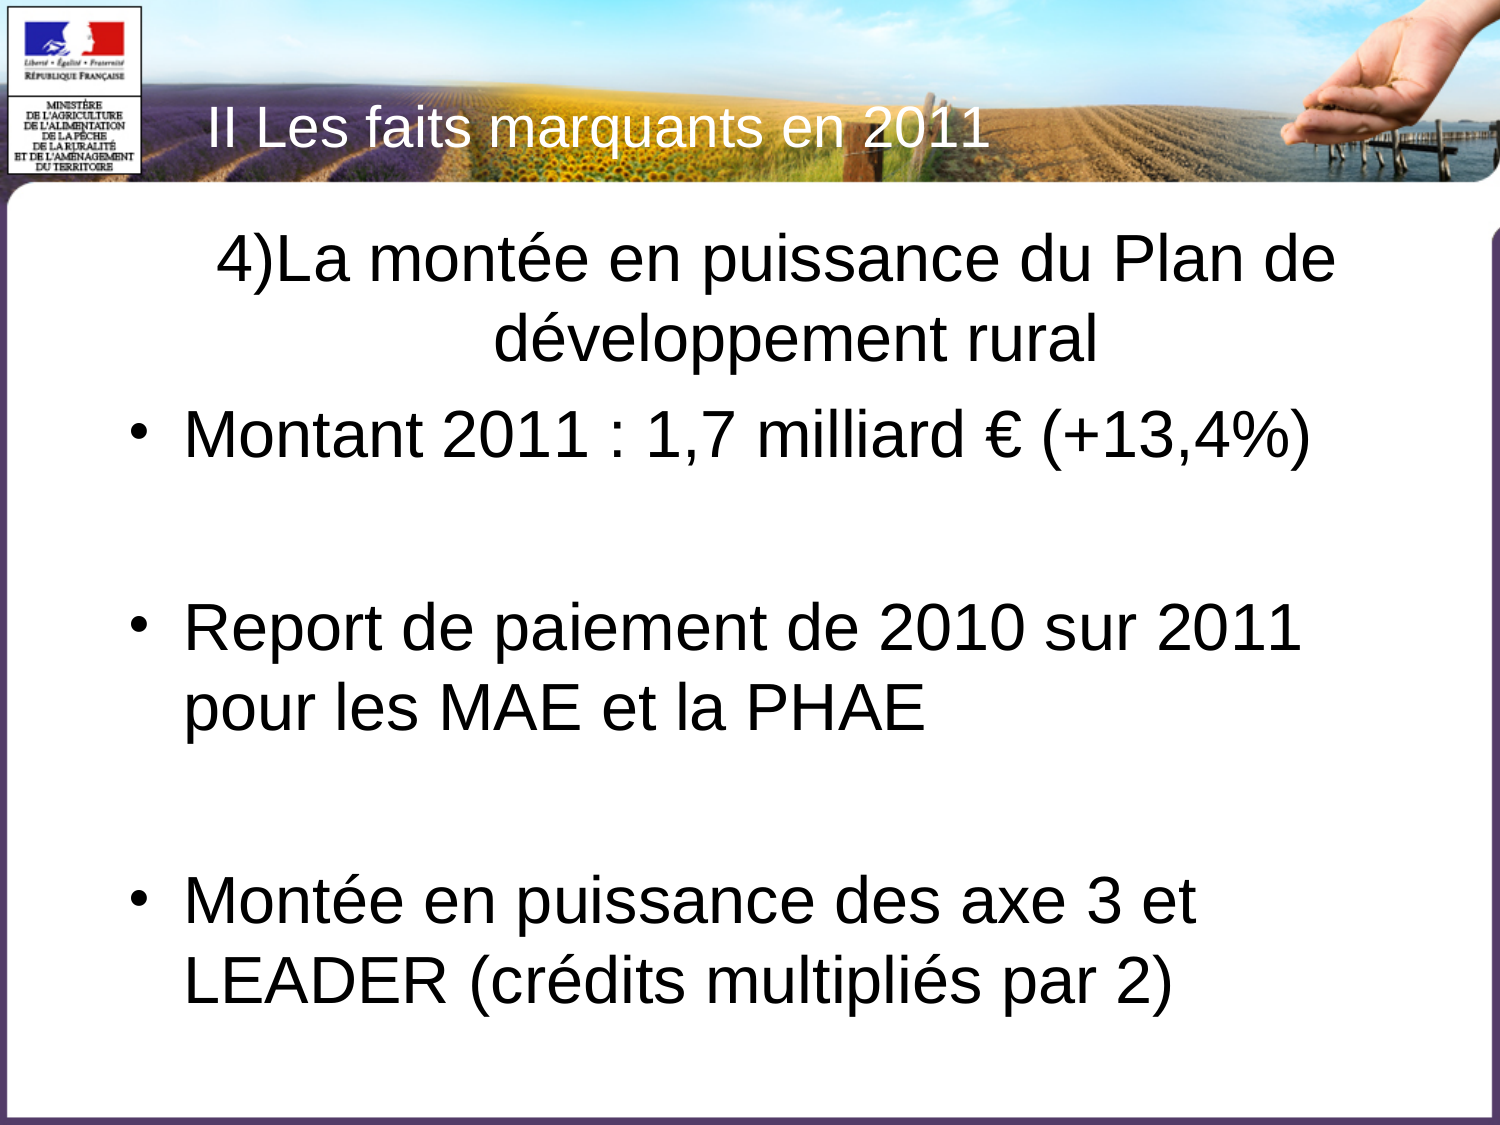

II Les faits marquants en 2011
# 4)La montée en puissance du Plan de développement rural
Montant 2011 : 1,7 milliard € (+13,4%)
Report de paiement de 2010 sur 2011 pour les MAE et la PHAE
Montée en puissance des axe 3 et LEADER (crédits multipliés par 2)